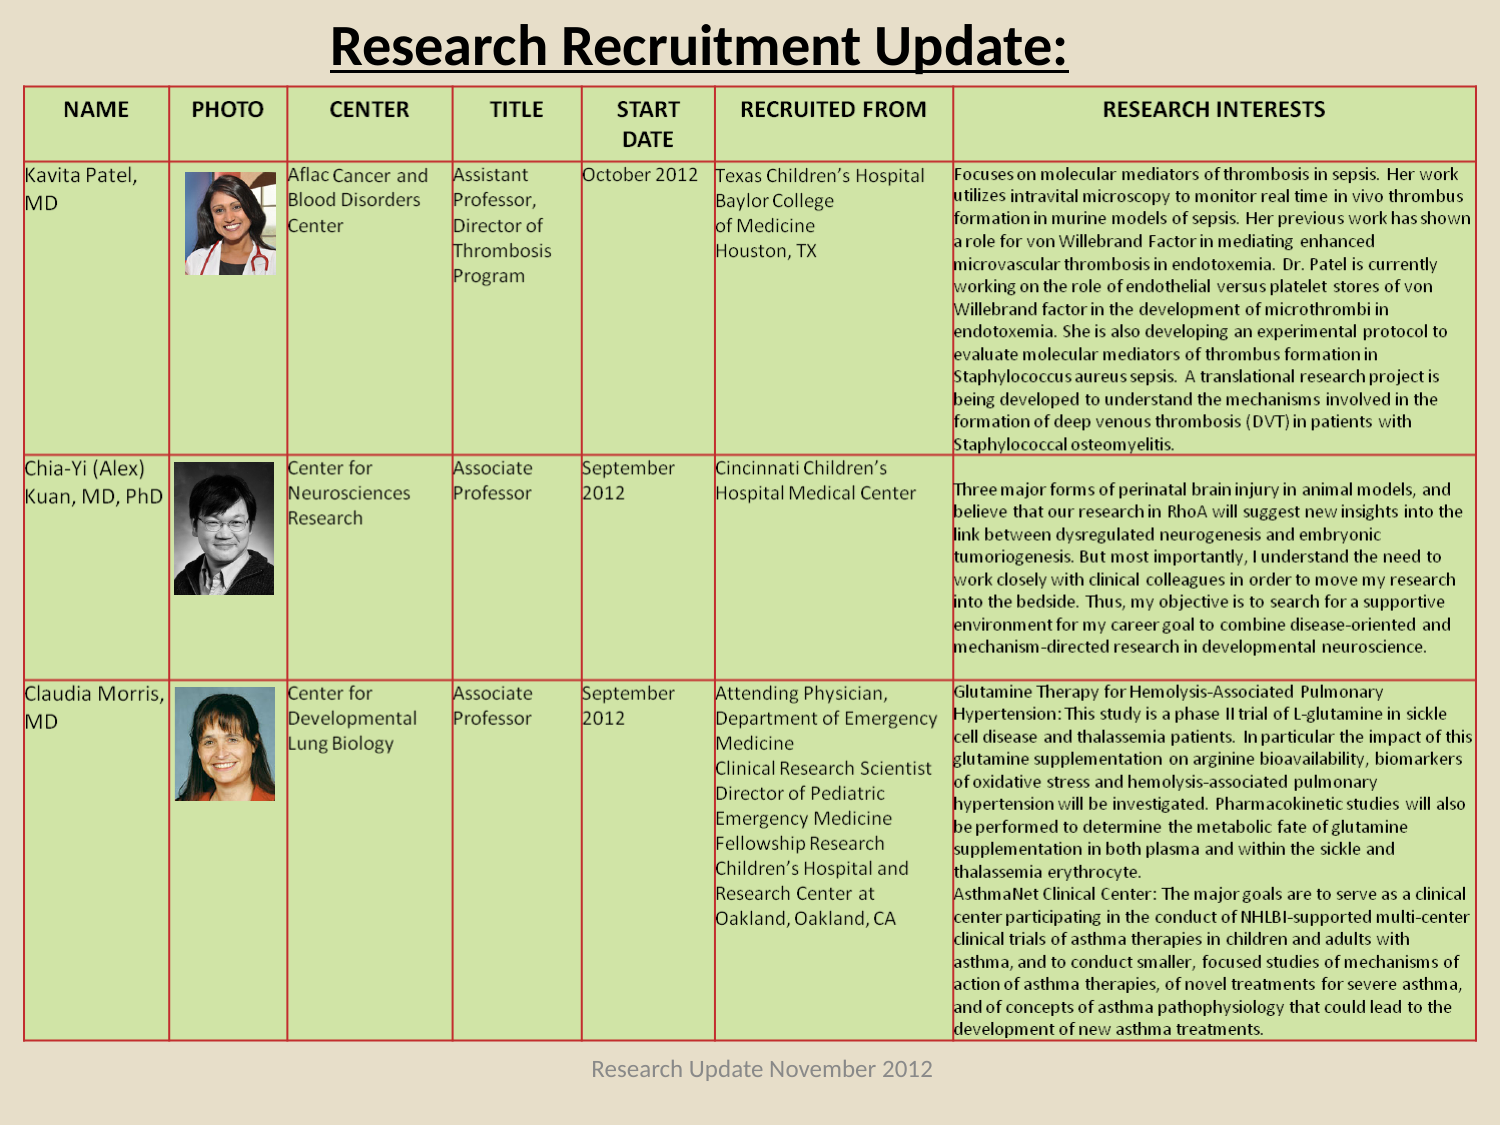

Research Recruitment Update:
Research Update November 2012